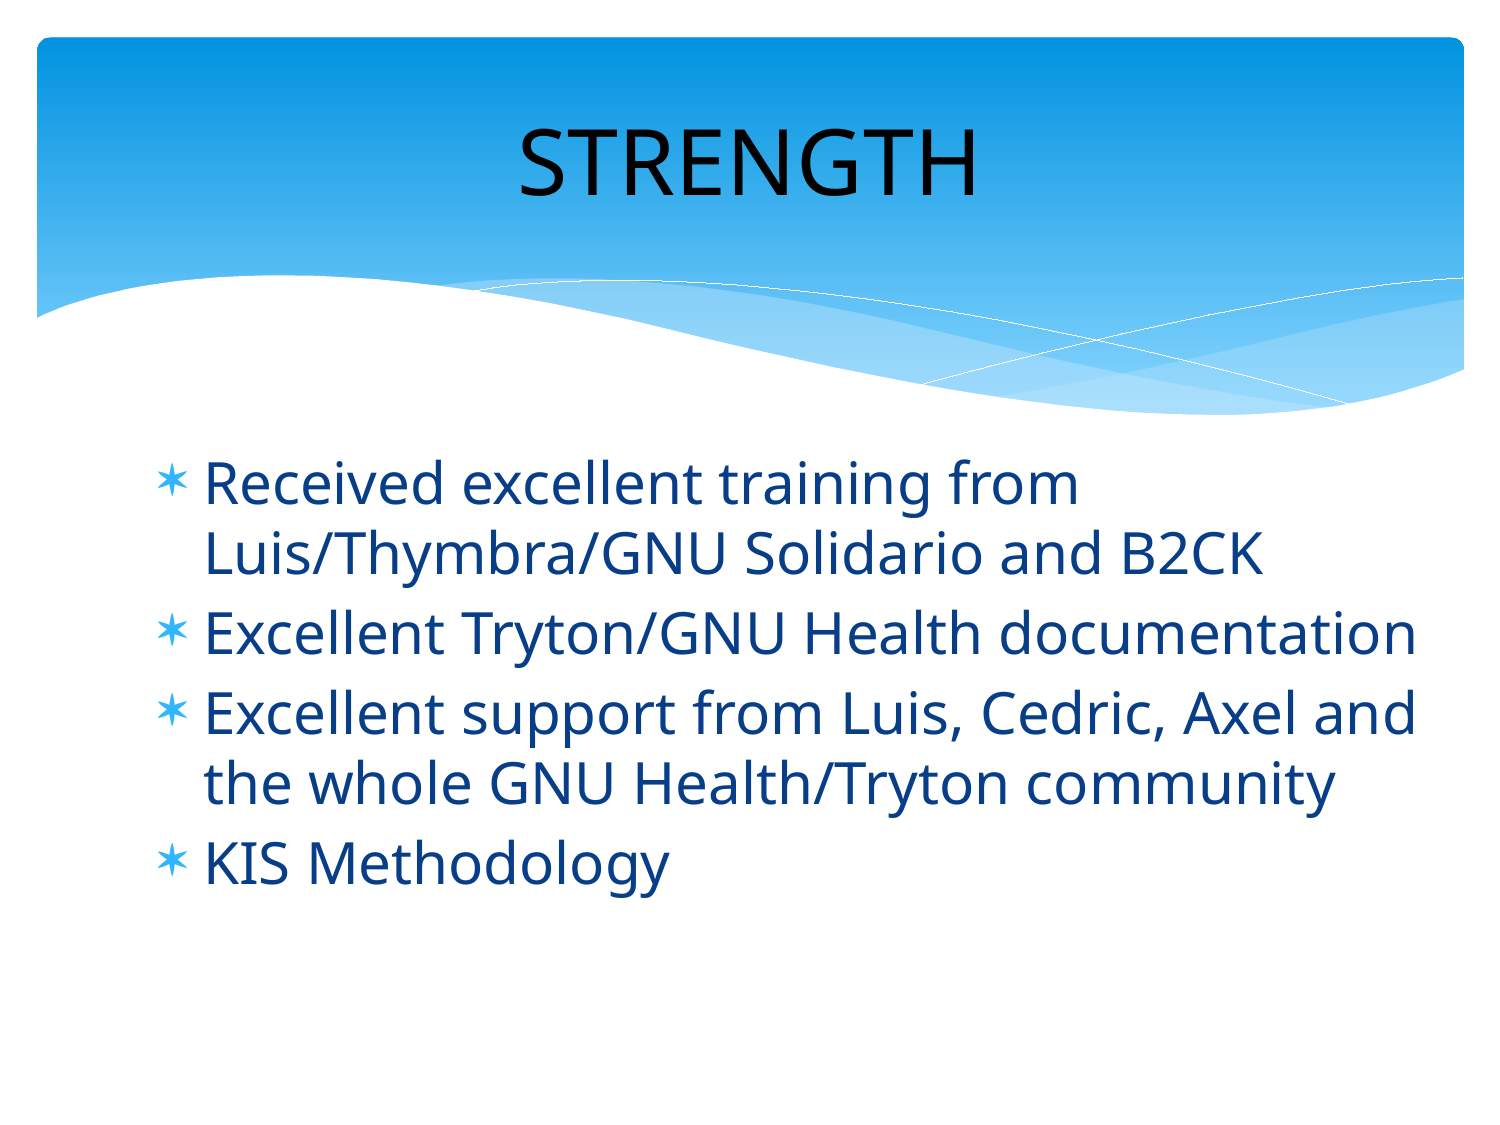

STRENGTH
# Received excellent training from Luis/Thymbra/GNU Solidario and B2CK
Excellent Tryton/GNU Health documentation
Excellent support from Luis, Cedric, Axel and the whole GNU Health/Tryton community
KIS Methodology